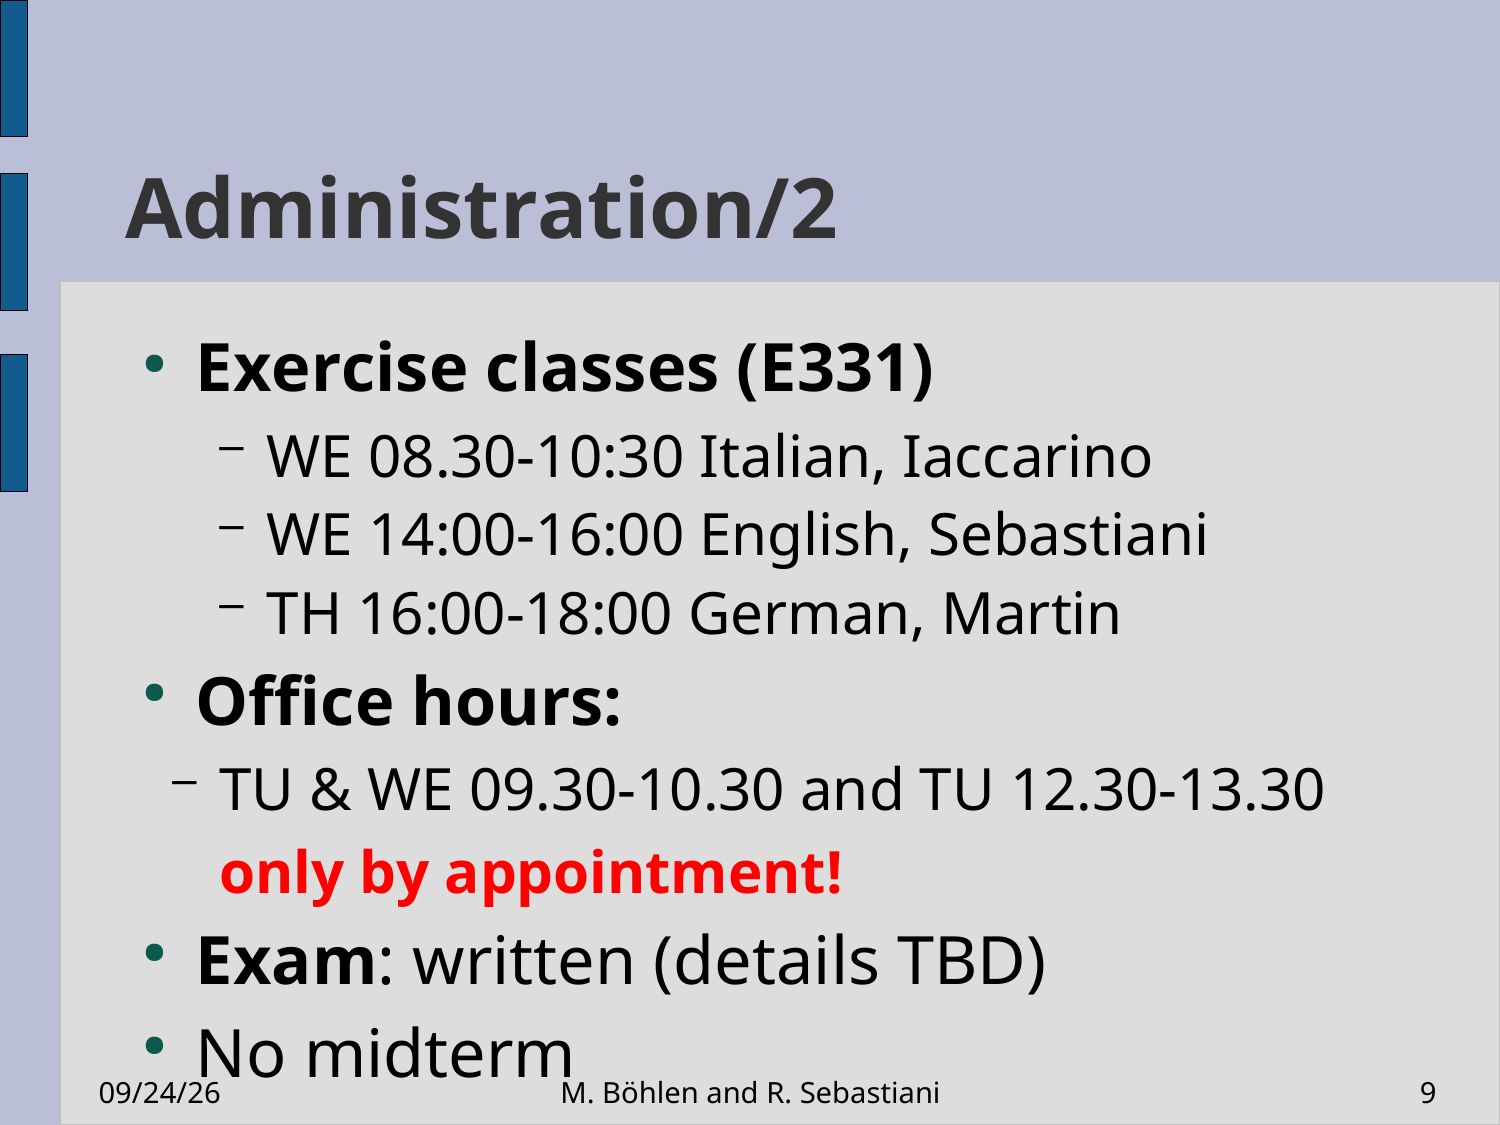

# Administration/2
Exercise classes (E331)
WE 08.30-10:30 Italian, Iaccarino
WE 14:00-16:00 English, Sebastiani
TH 16:00-18:00 German, Martin
Office hours:
TU & WE 09.30-10.30 and TU 12.30-13.30
only by appointment!
Exam: written (details TBD)
No midterm
M. Böhlen and R. Sebastiani
9